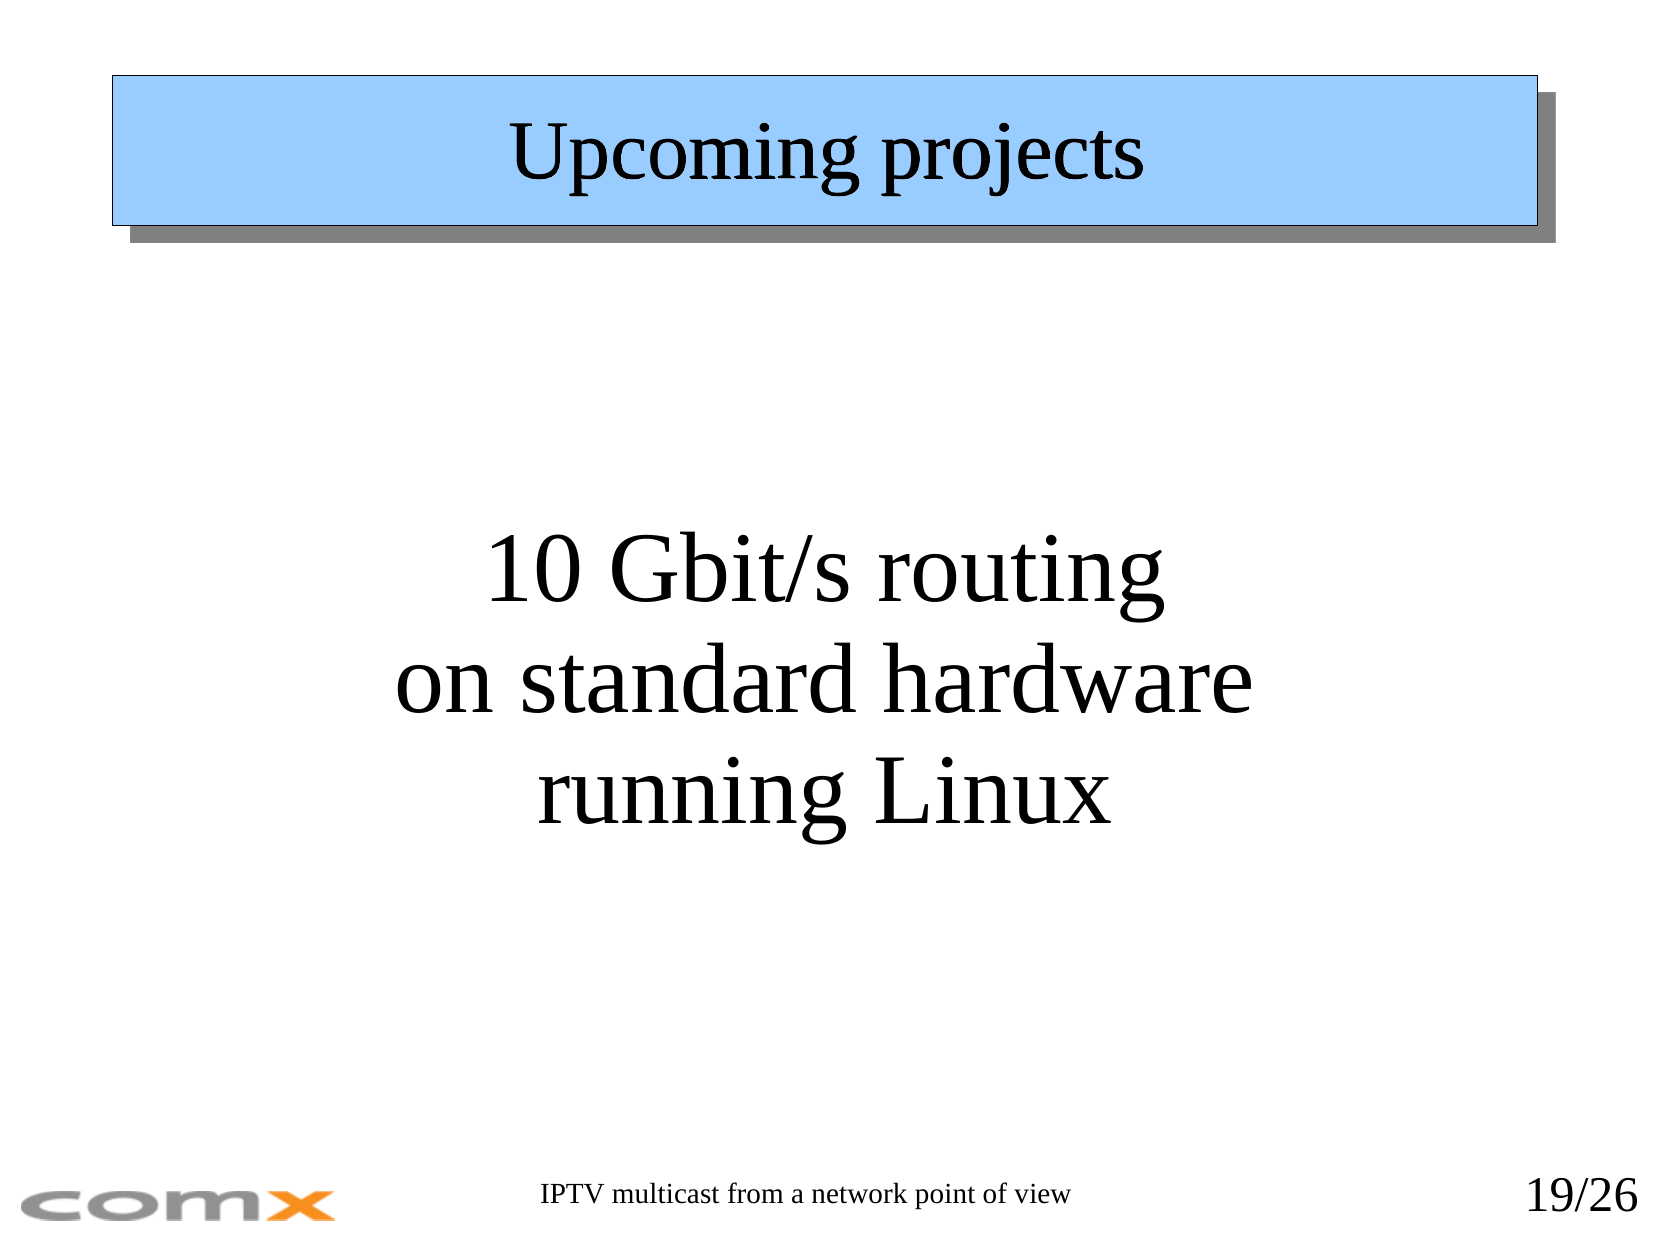

# Upcoming projects
10 Gbit/s routing
on standard hardware
running Linux